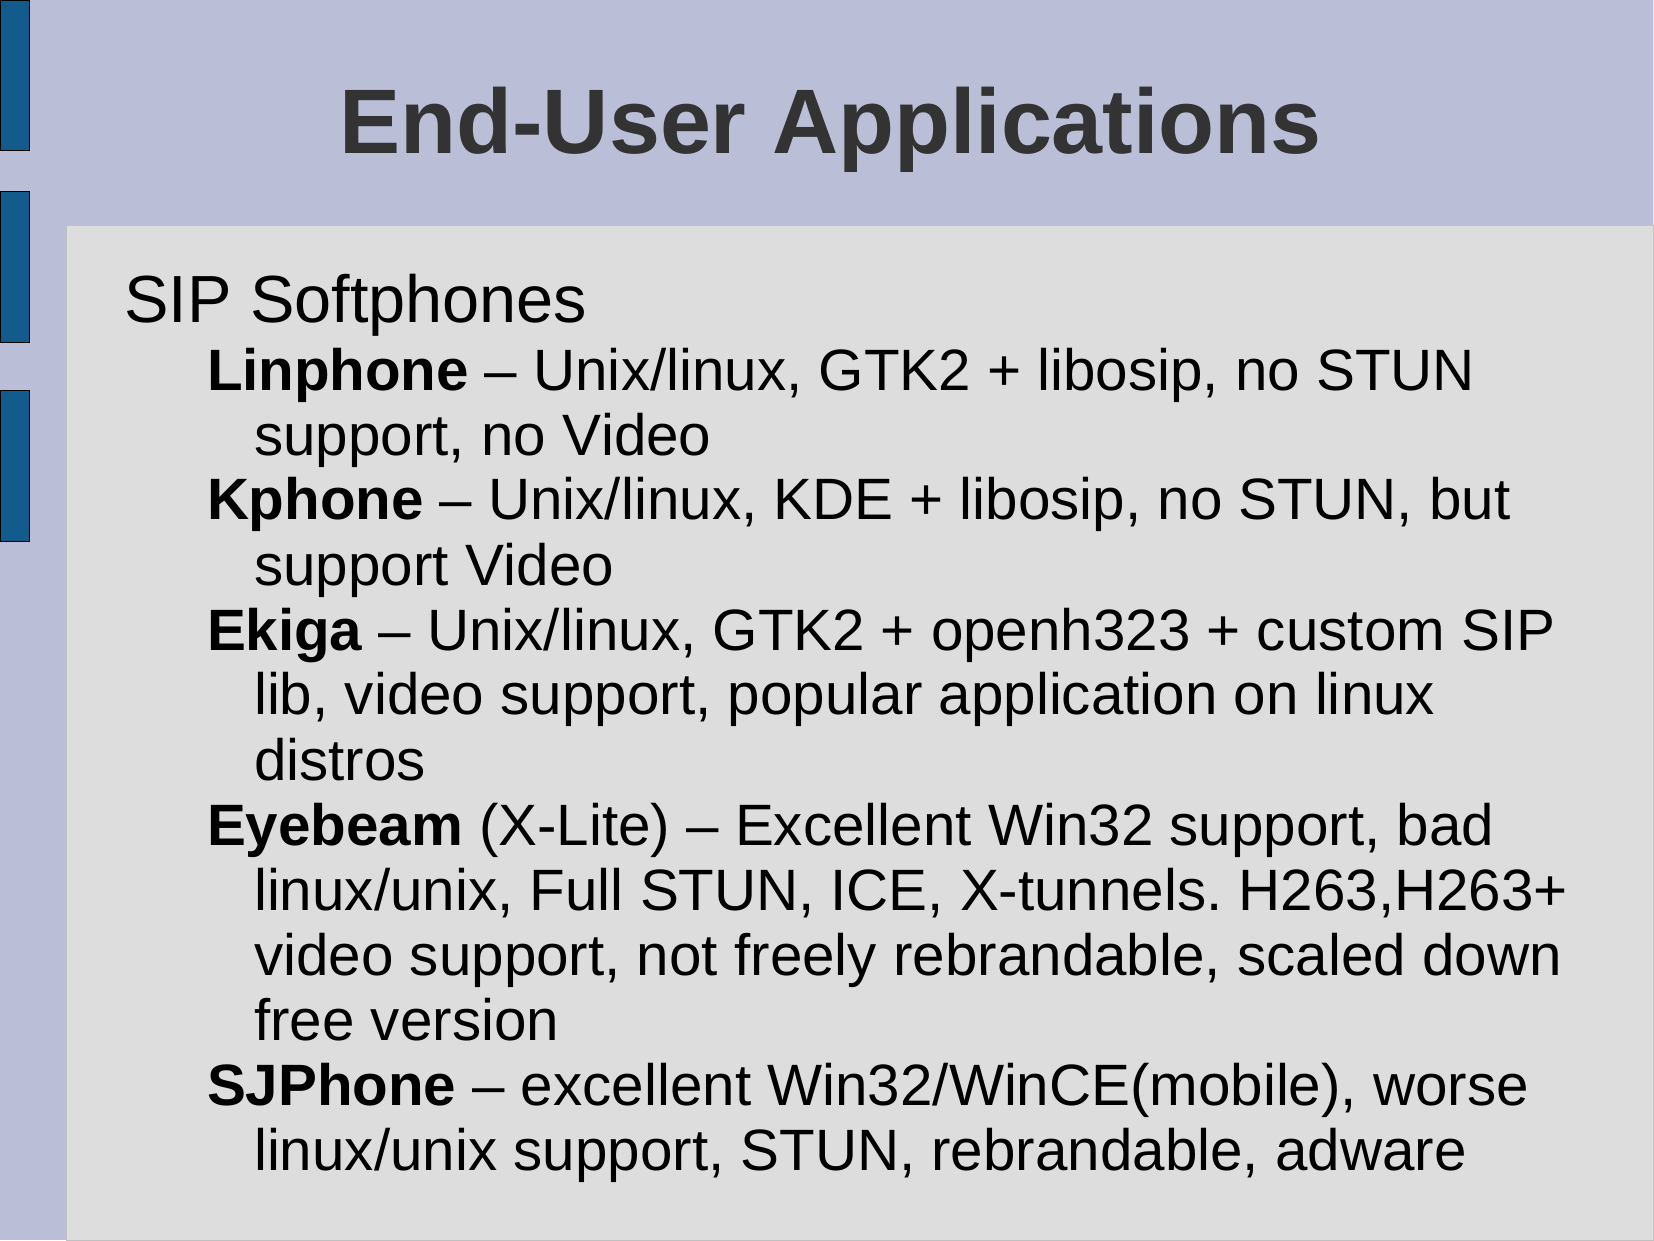

# End-User Applications
SIP Softphones
Linphone – Unix/linux, GTK2 + libosip, no STUN support, no Video
Kphone – Unix/linux, KDE + libosip, no STUN, but support Video
Ekiga – Unix/linux, GTK2 + openh323 + custom SIP lib, video support, popular application on linux distros
Eyebeam (X-Lite) – Excellent Win32 support, bad linux/unix, Full STUN, ICE, X-tunnels. H263,H263+ video support, not freely rebrandable, scaled down free version
SJPhone – excellent Win32/WinCE(mobile), worse linux/unix support, STUN, rebrandable, adware